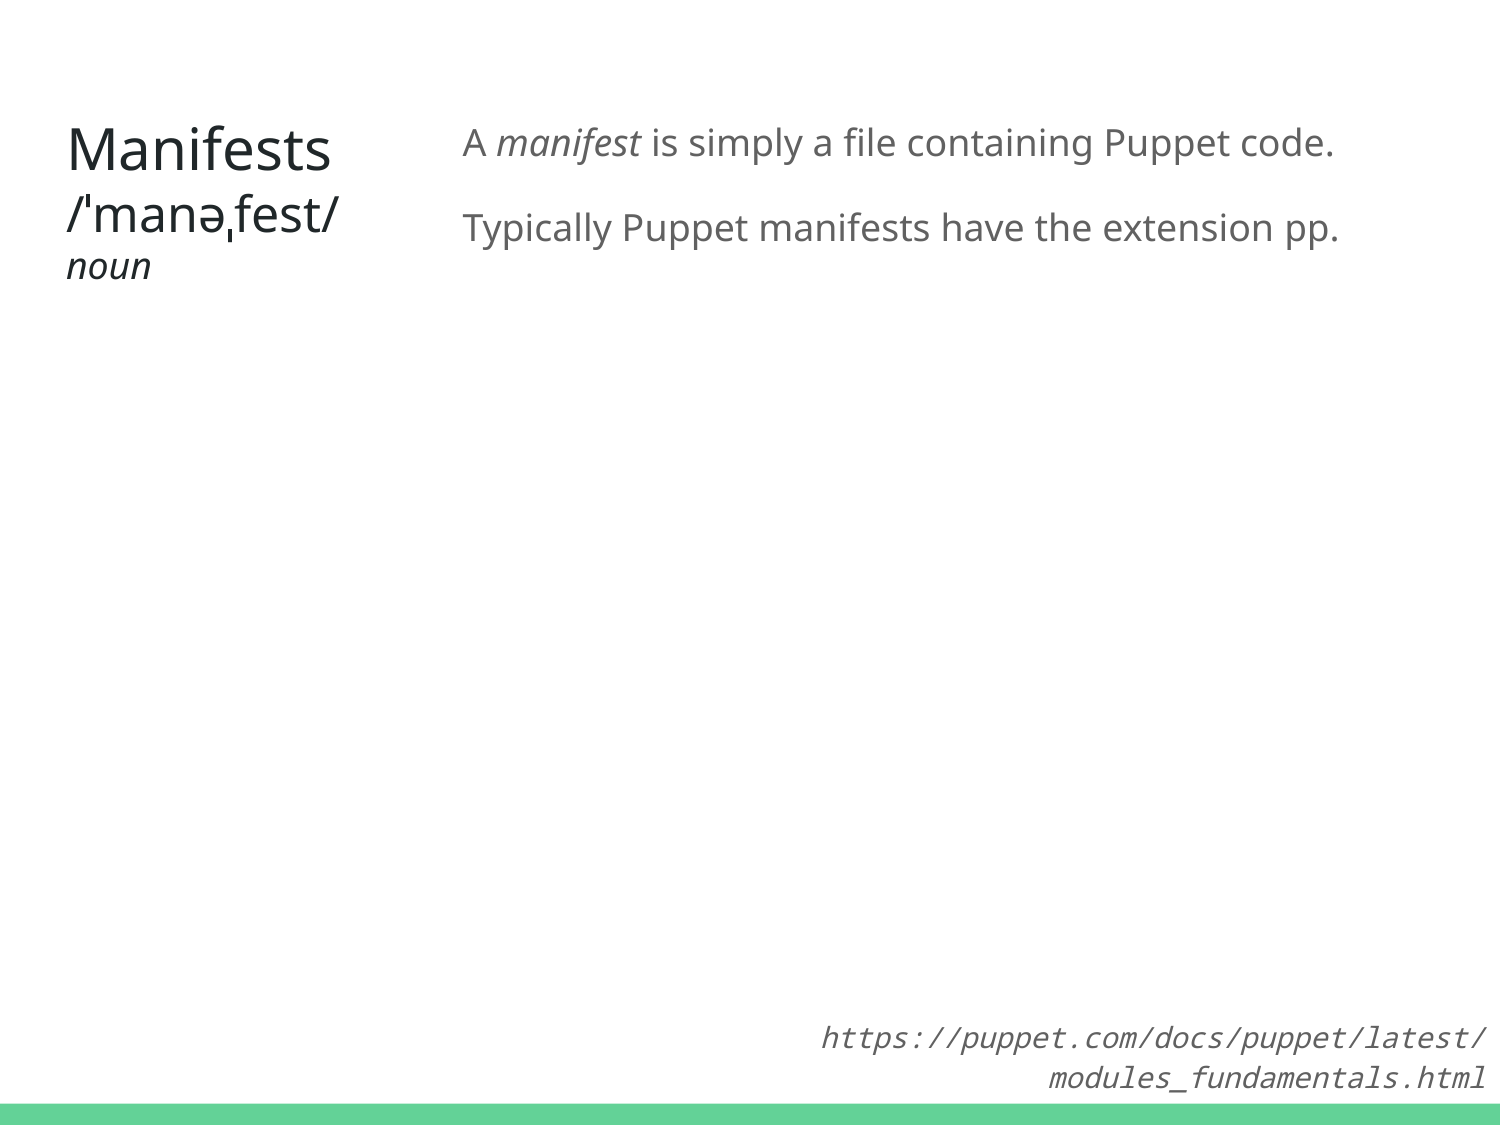

# Manifests /ˈmanəˌfest/ noun
A manifest is simply a file containing Puppet code.
Typically Puppet manifests have the extension pp.
https://puppet.com/docs/puppet/latest/modules_fundamentals.html